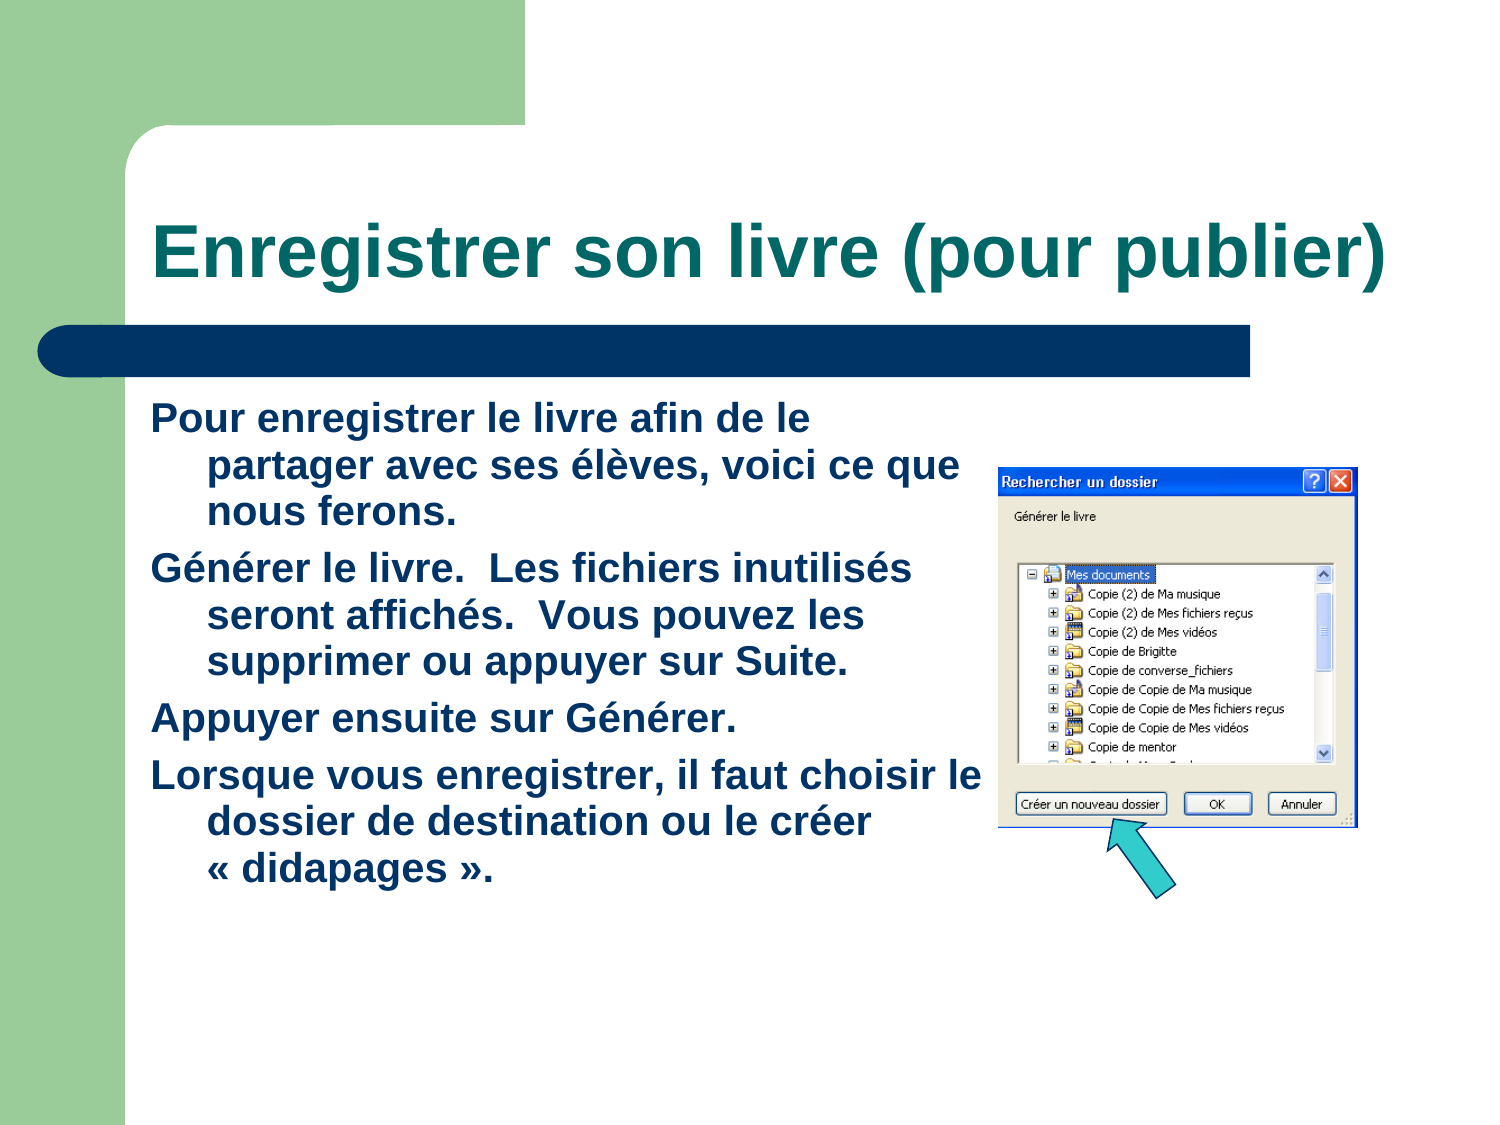

# Enregistrer son livre (pour publier)
Pour enregistrer le livre afin de le partager avec ses élèves, voici ce que nous ferons.
Générer le livre. Les fichiers inutilisés seront affichés. Vous pouvez les supprimer ou appuyer sur Suite.
Appuyer ensuite sur Générer.
Lorsque vous enregistrer, il faut choisir le dossier de destination ou le créer « didapages ».